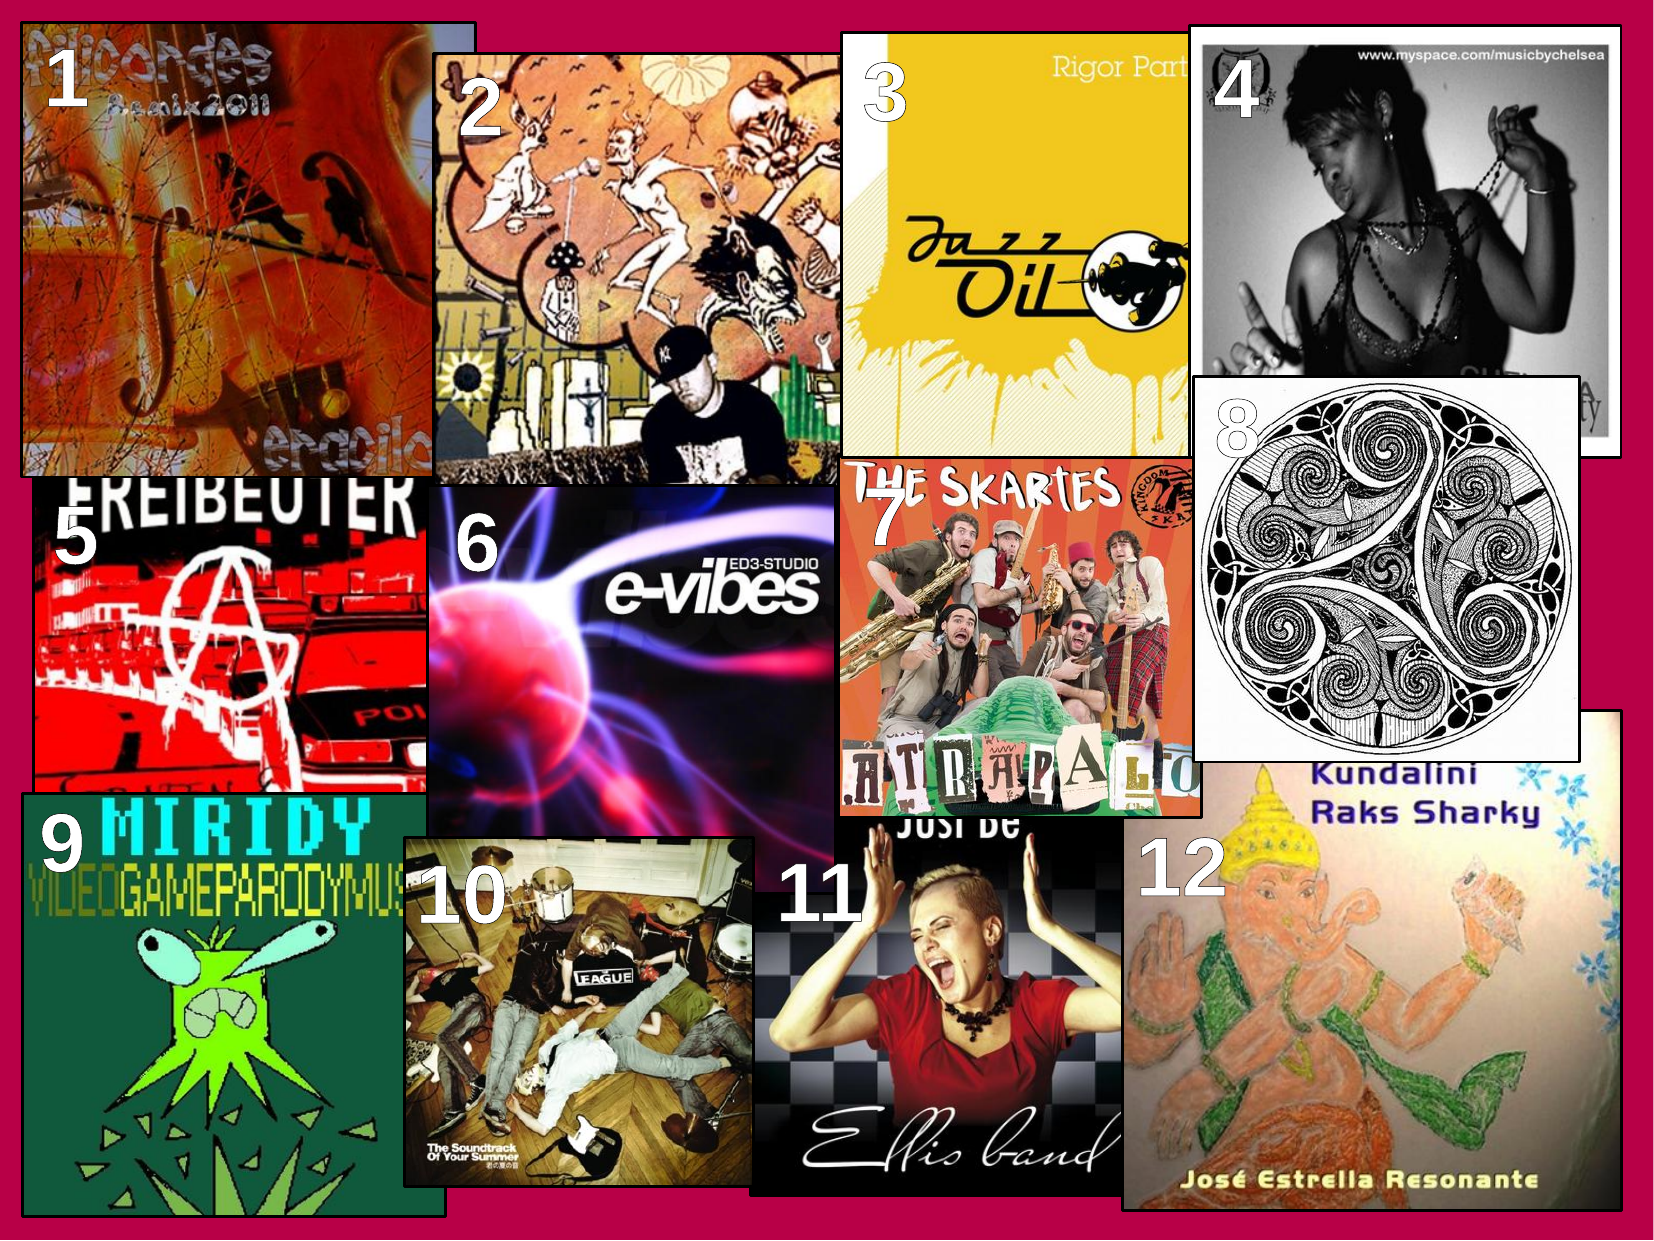

1
4
3
2
8
7
5
6
9
12
11
10